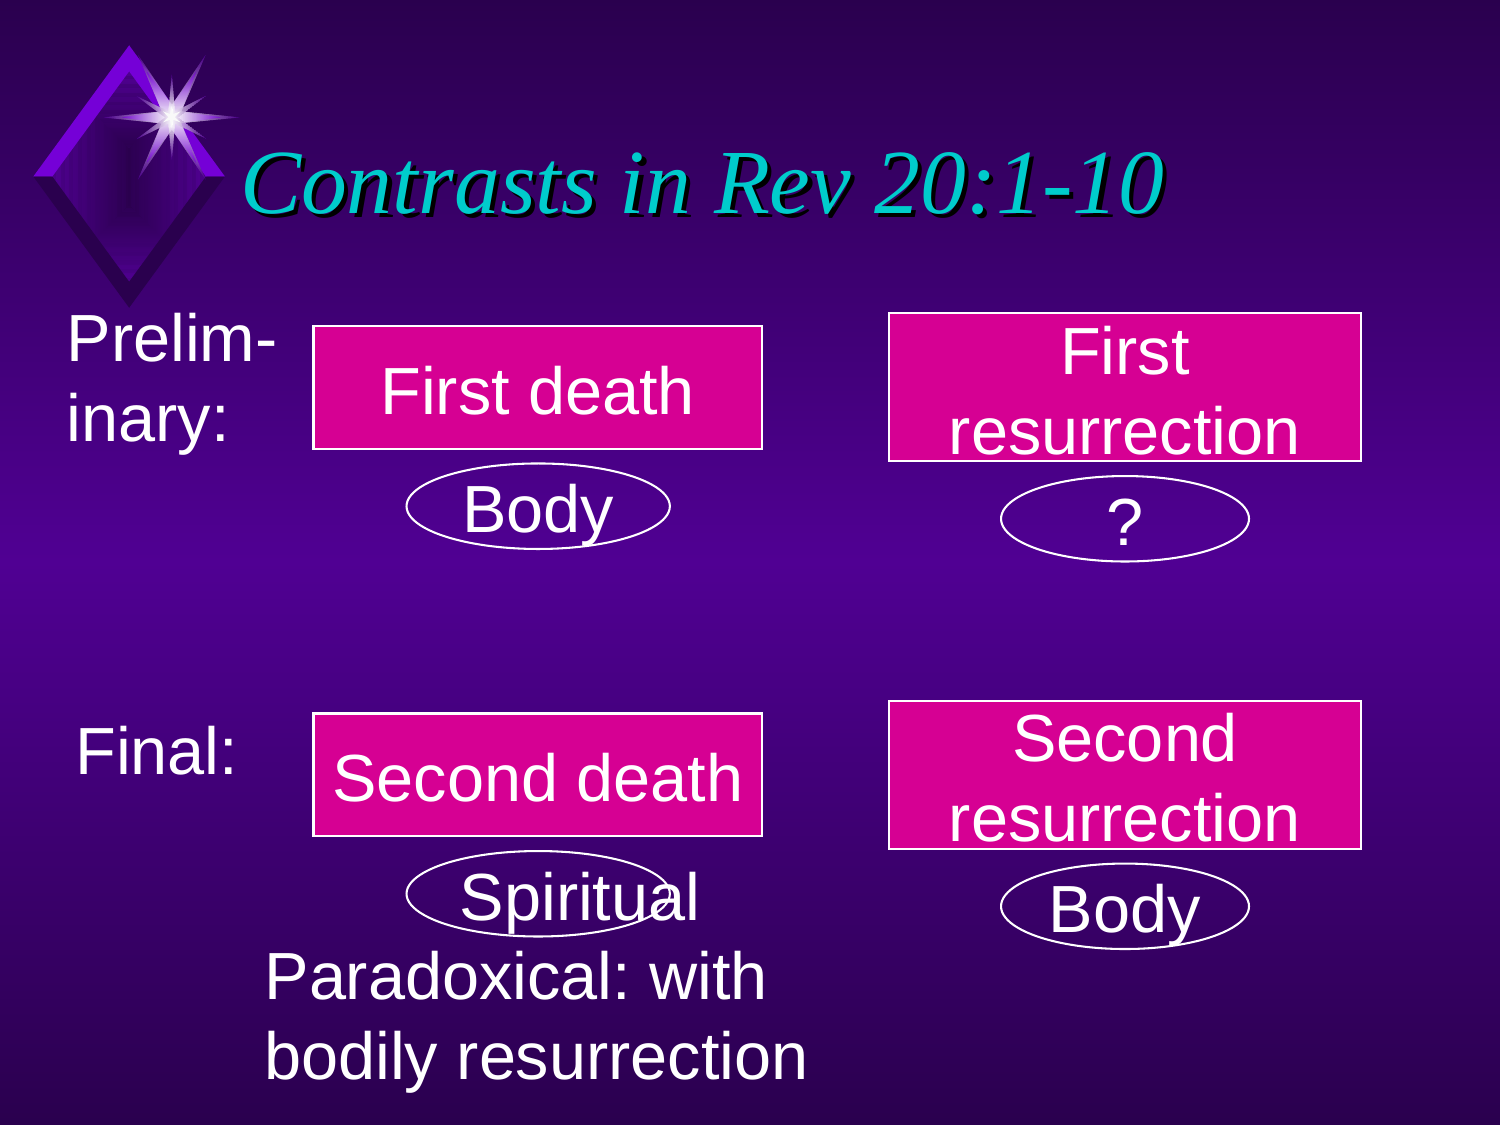

# Contrasts in Rev 20:1-10
Prelim-inary:
First
resurrection
First death
Body
?
Final:
Second
resurrection
Second death
Spiritual
Body
Paradoxical: with bodily resurrection